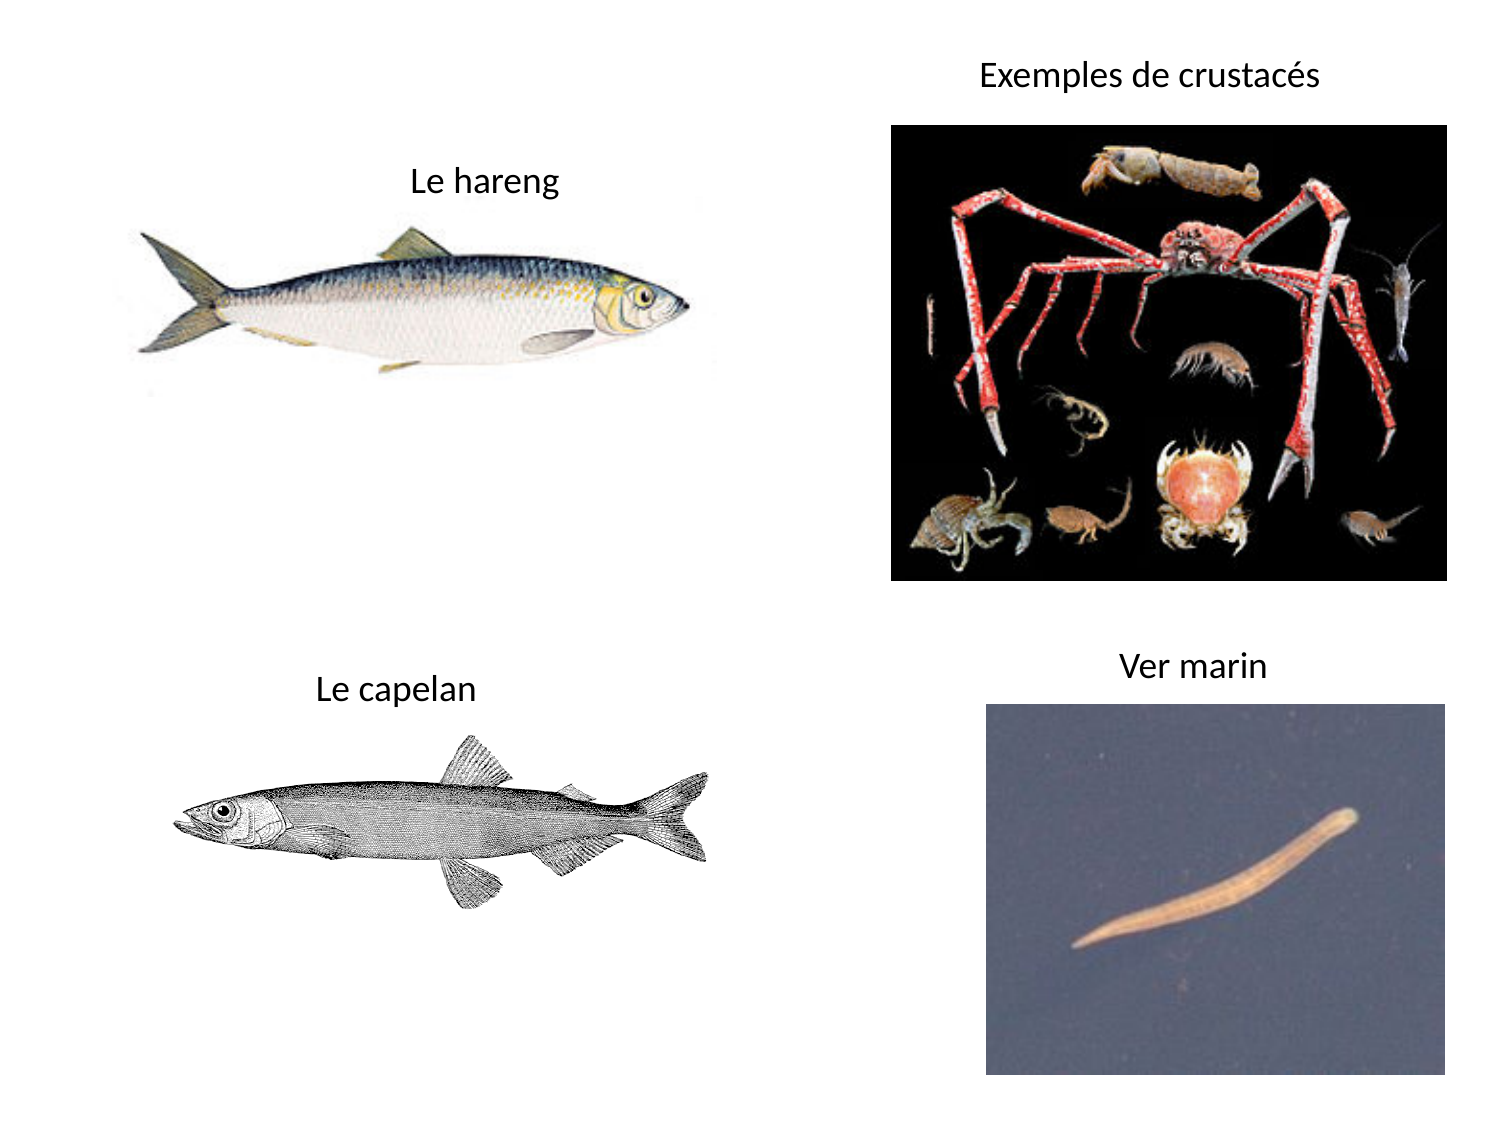

Exemples de crustacés
Le hareng
Ver marin
Le capelan